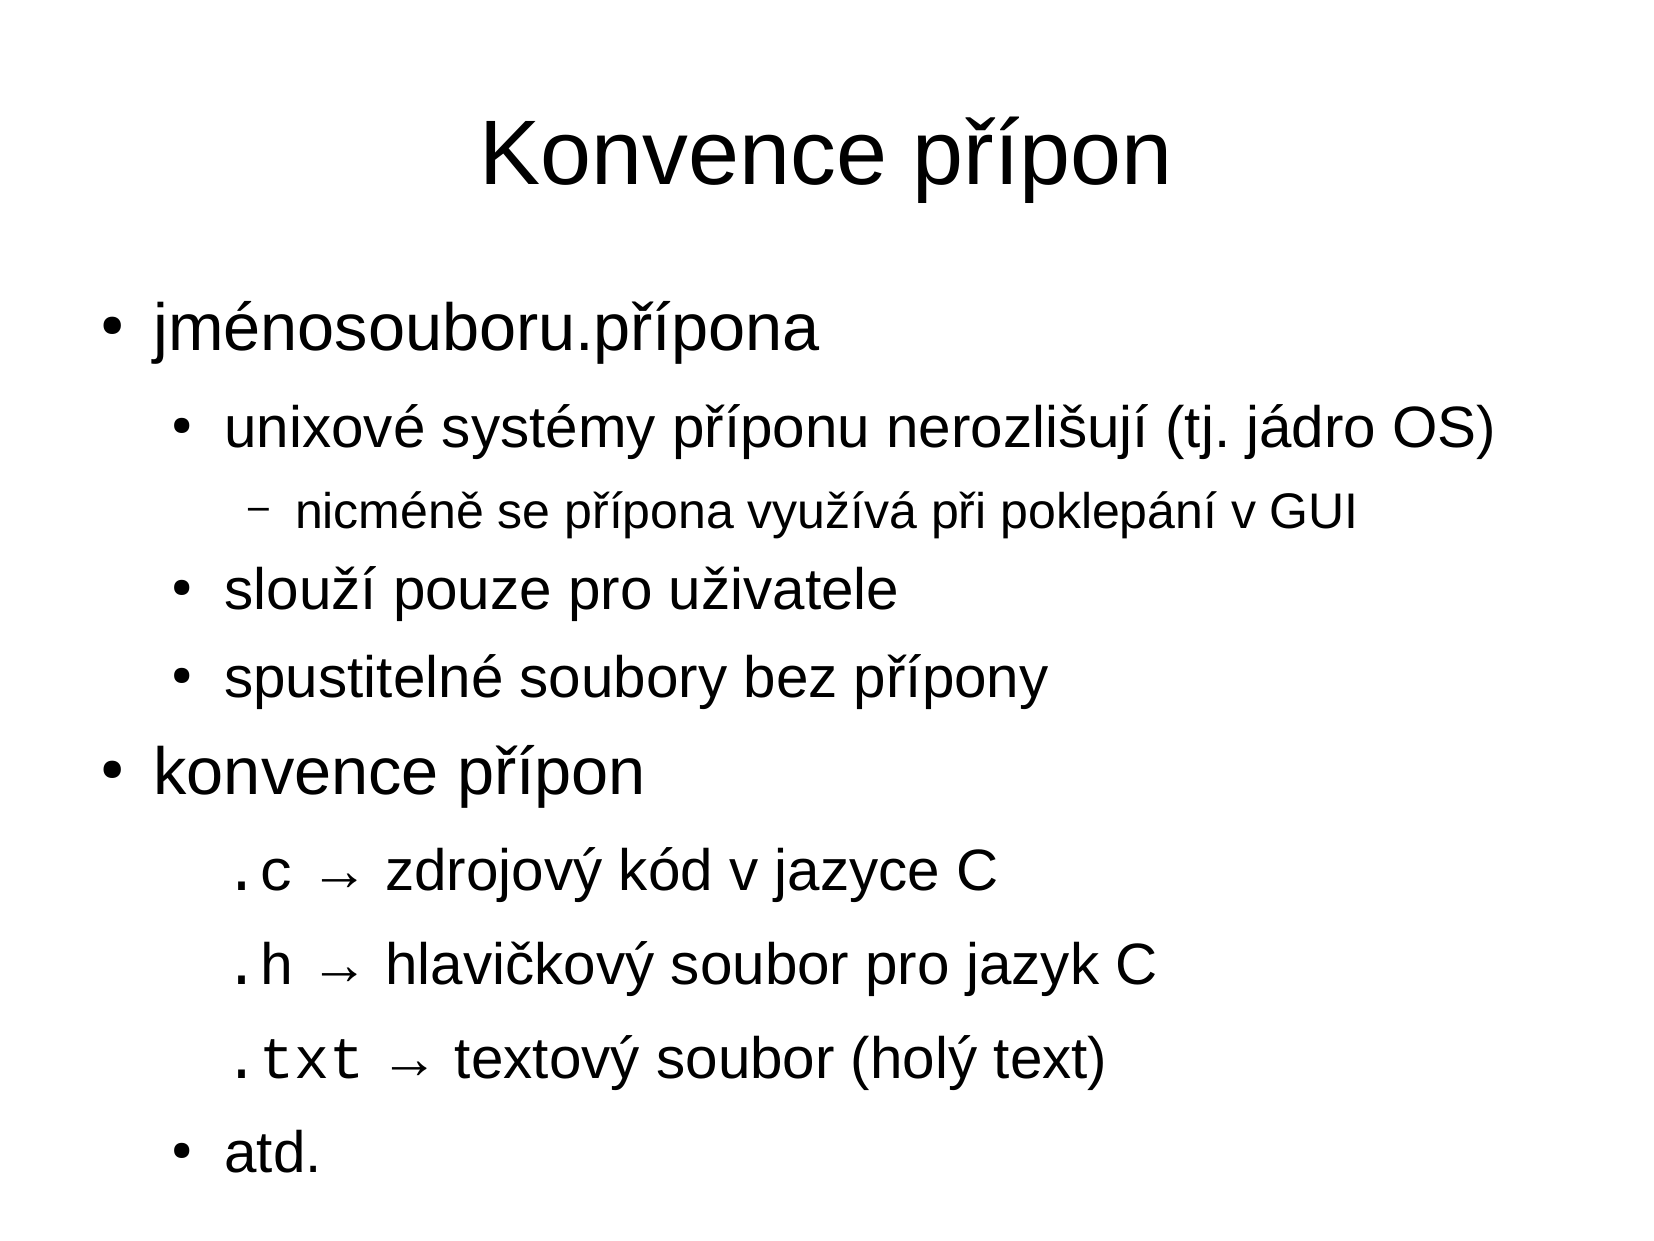

# Konvence přípon
jménosouboru.přípona
unixové systémy příponu nerozlišují (tj. jádro OS)
nicméně se přípona využívá při poklepání v GUI
slouží pouze pro uživatele
spustitelné soubory bez přípony
konvence přípon
.c → zdrojový kód v jazyce C
.h → hlavičkový soubor pro jazyk C
.txt → textový soubor (holý text)
atd.